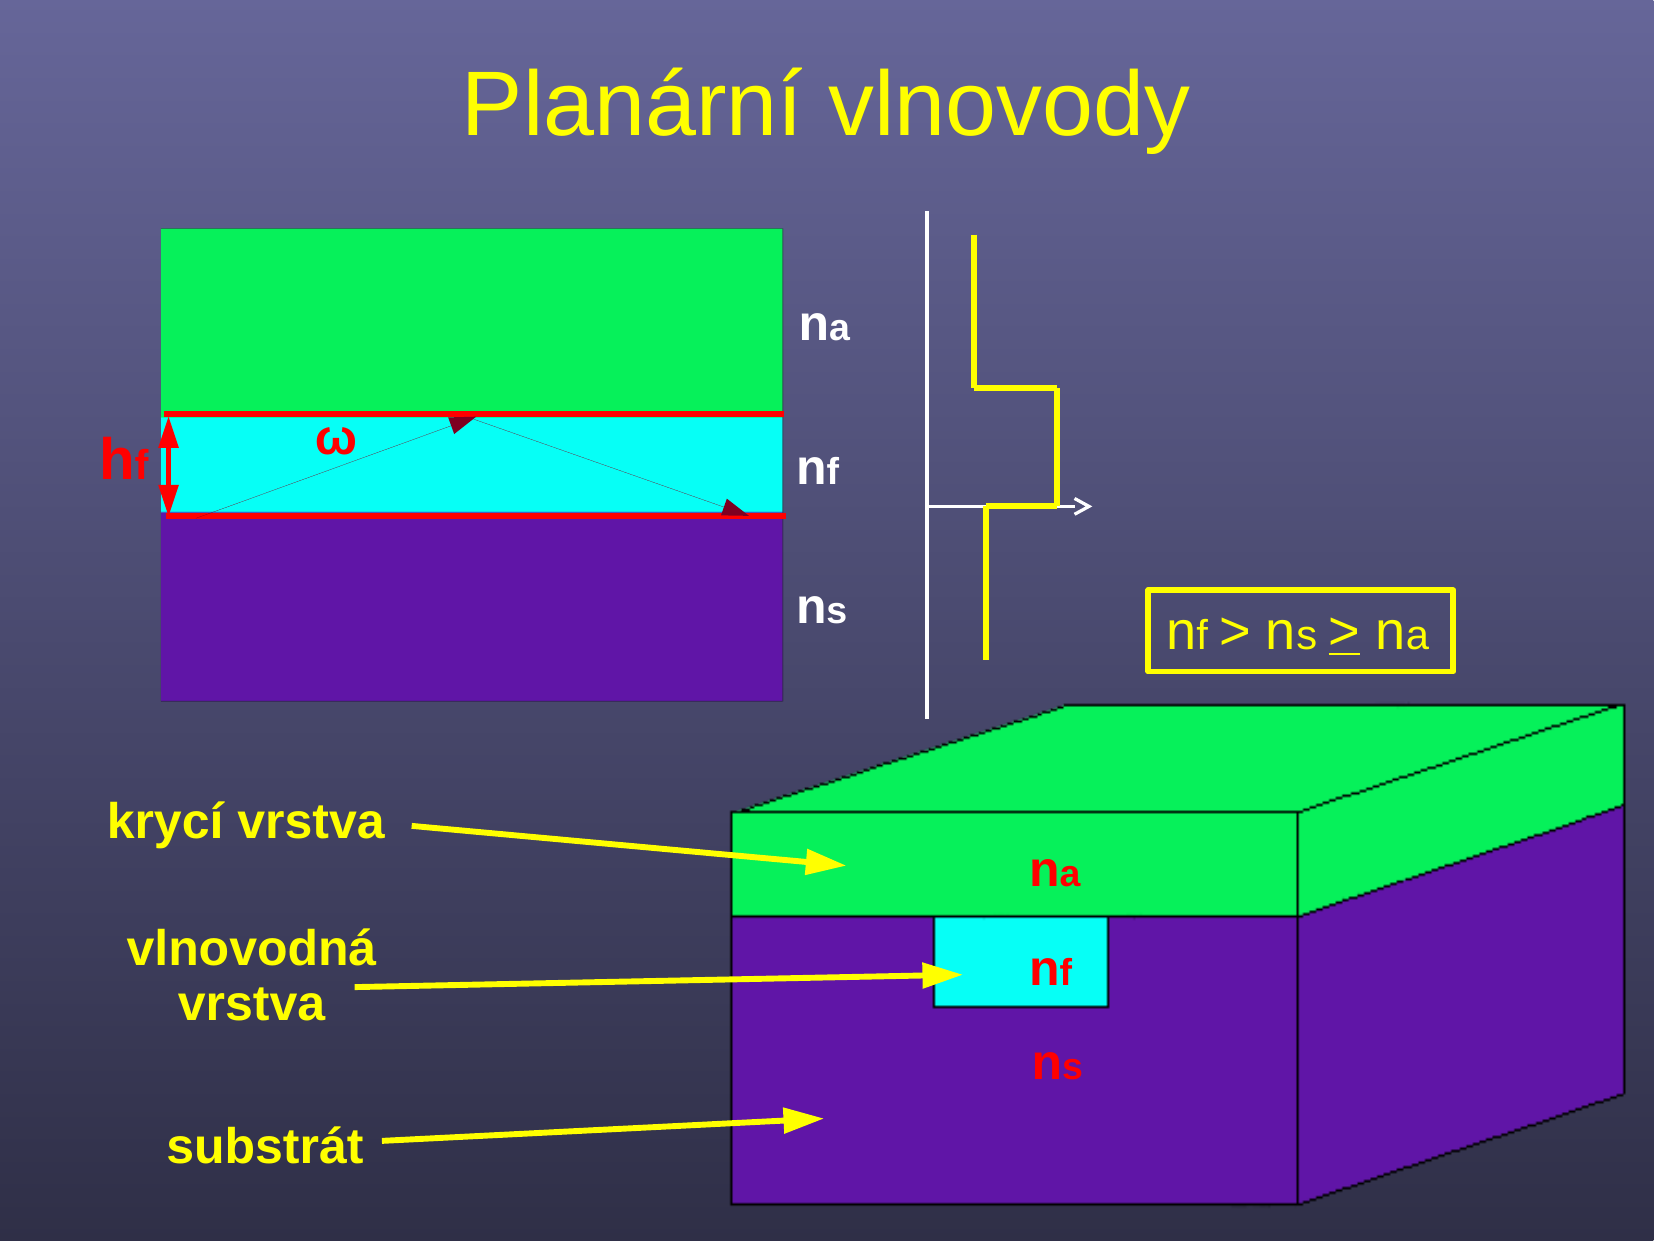

# Planární vlnovody
na
ω
hf
nf
ns
nf > ns > na
krycí vrstva
na
vlnovodná vrstva
nf
ns
substrát